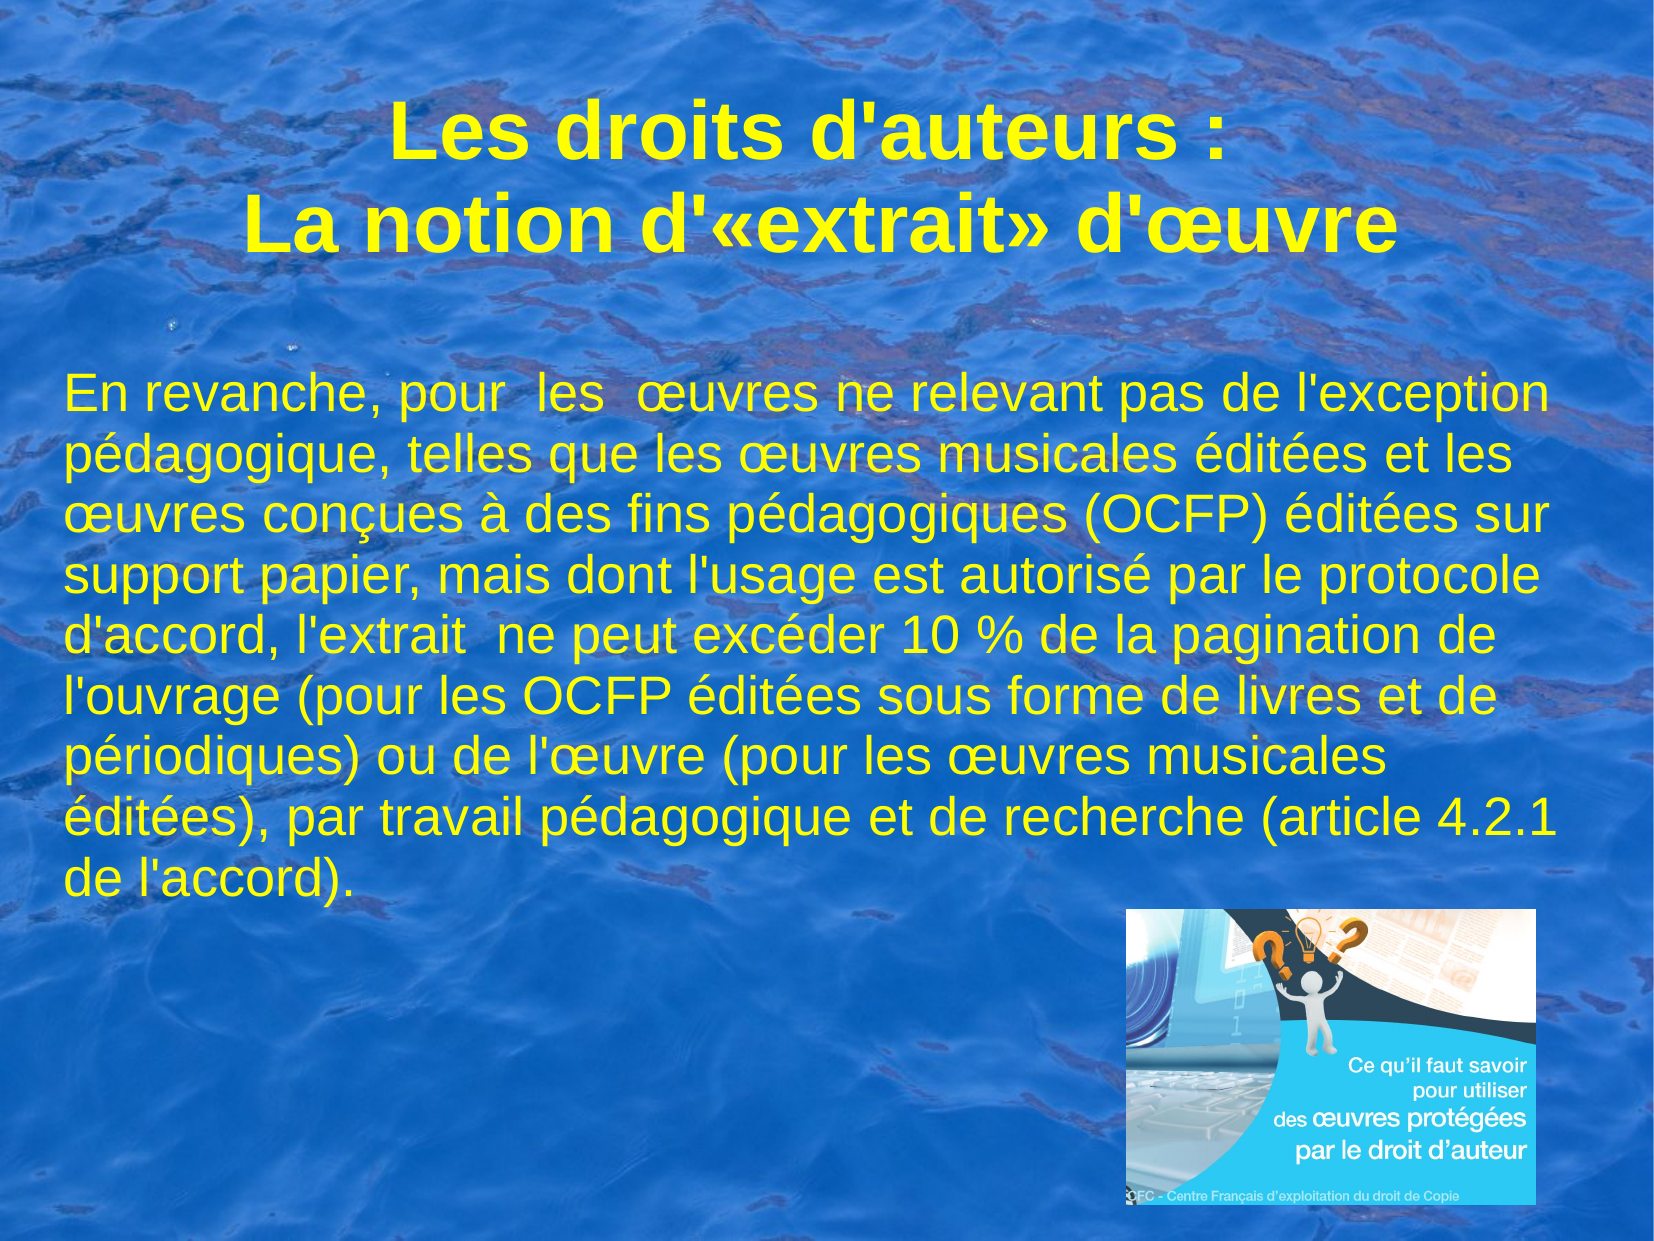

Les droits d'auteurs :
La notion d'«extrait» d'œuvre
En revanche, pour les œuvres ne relevant pas de l'exception pédagogique, telles que les œuvres musicales éditées et les œuvres conçues à des fins pédagogiques (OCFP) éditées sur support papier, mais dont l'usage est autorisé par le protocole d'accord, l'extrait ne peut excéder 10 % de la pagination de l'ouvrage (pour les OCFP éditées sous forme de livres et de périodiques) ou de l'œuvre (pour les œuvres musicales éditées), par travail pédagogique et de recherche (article 4.2.1 de l'accord).